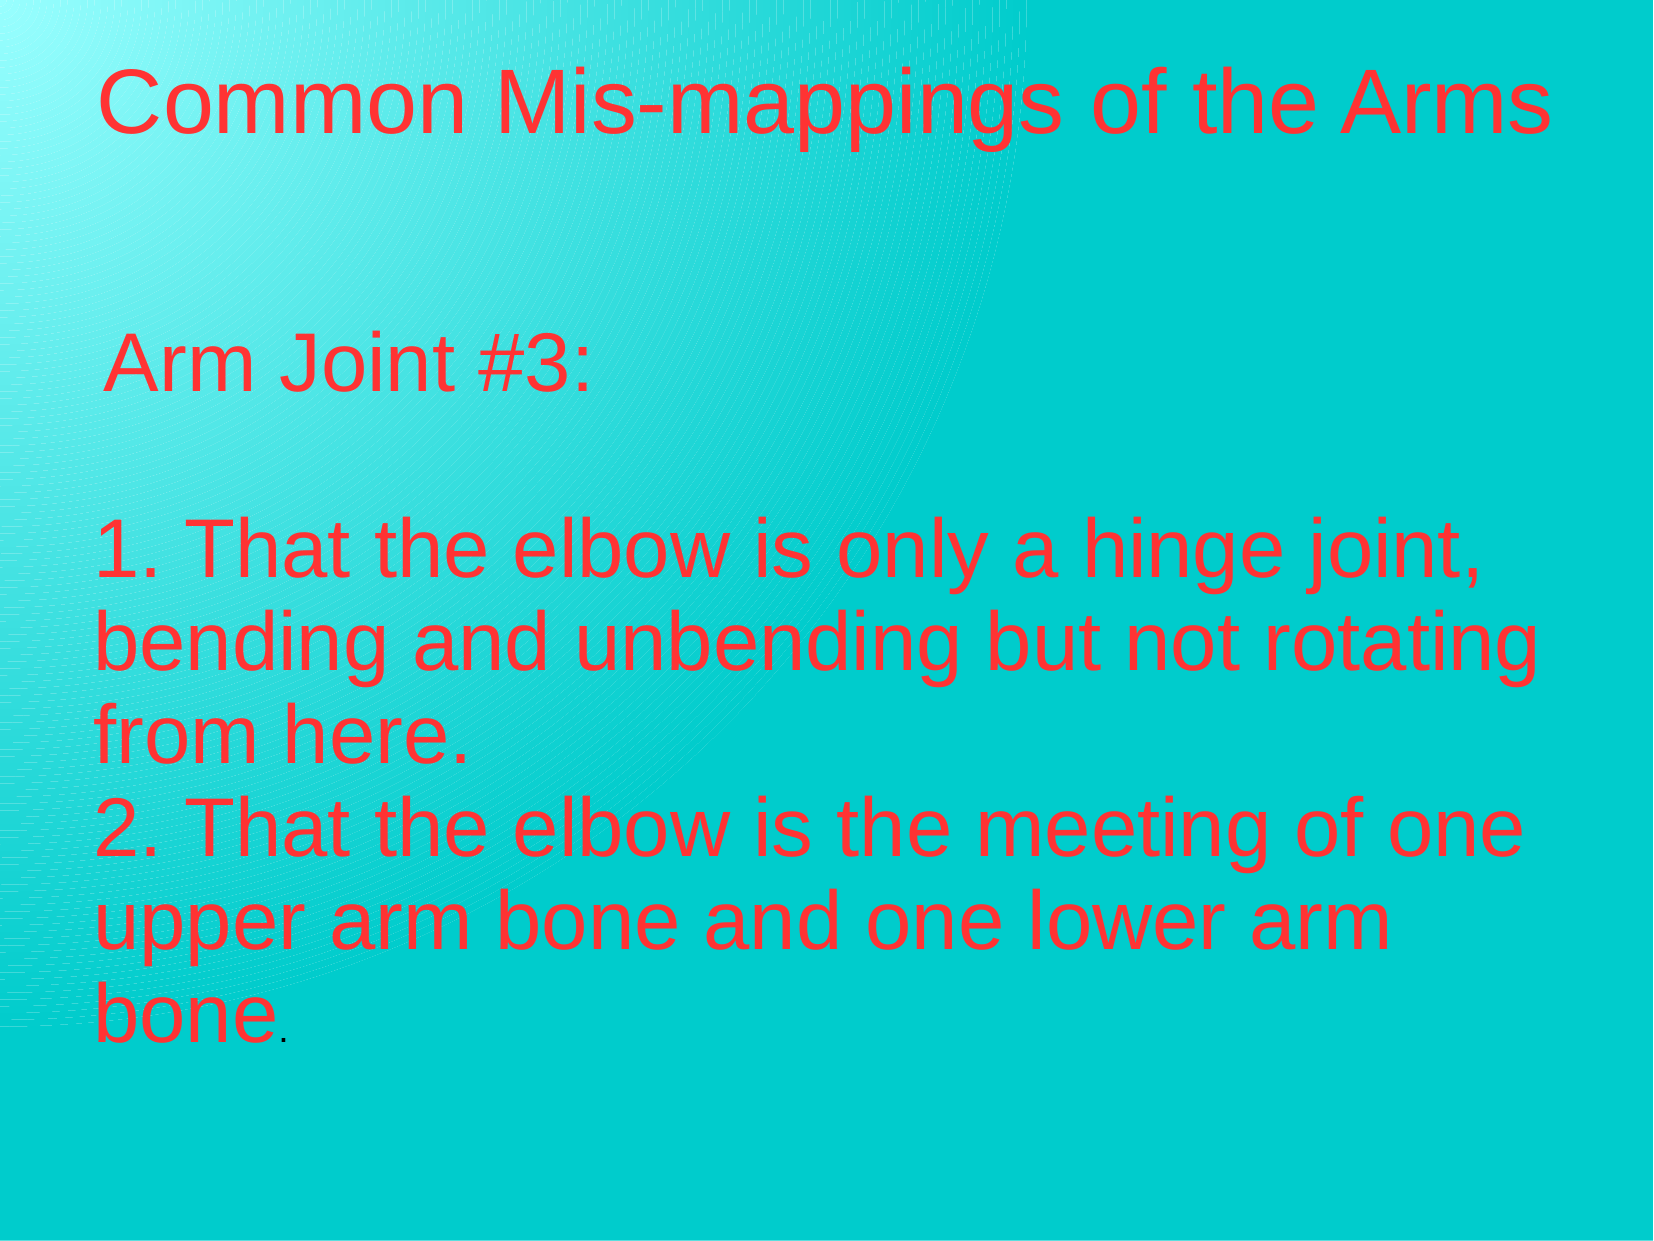

# Common Mis-mappings of the Arms
 Arm Joint #3:
1. That the elbow is only a hinge joint, bending and unbending but not rotating from here.
2. That the elbow is the meeting of one upper arm bone and one lower arm bone.